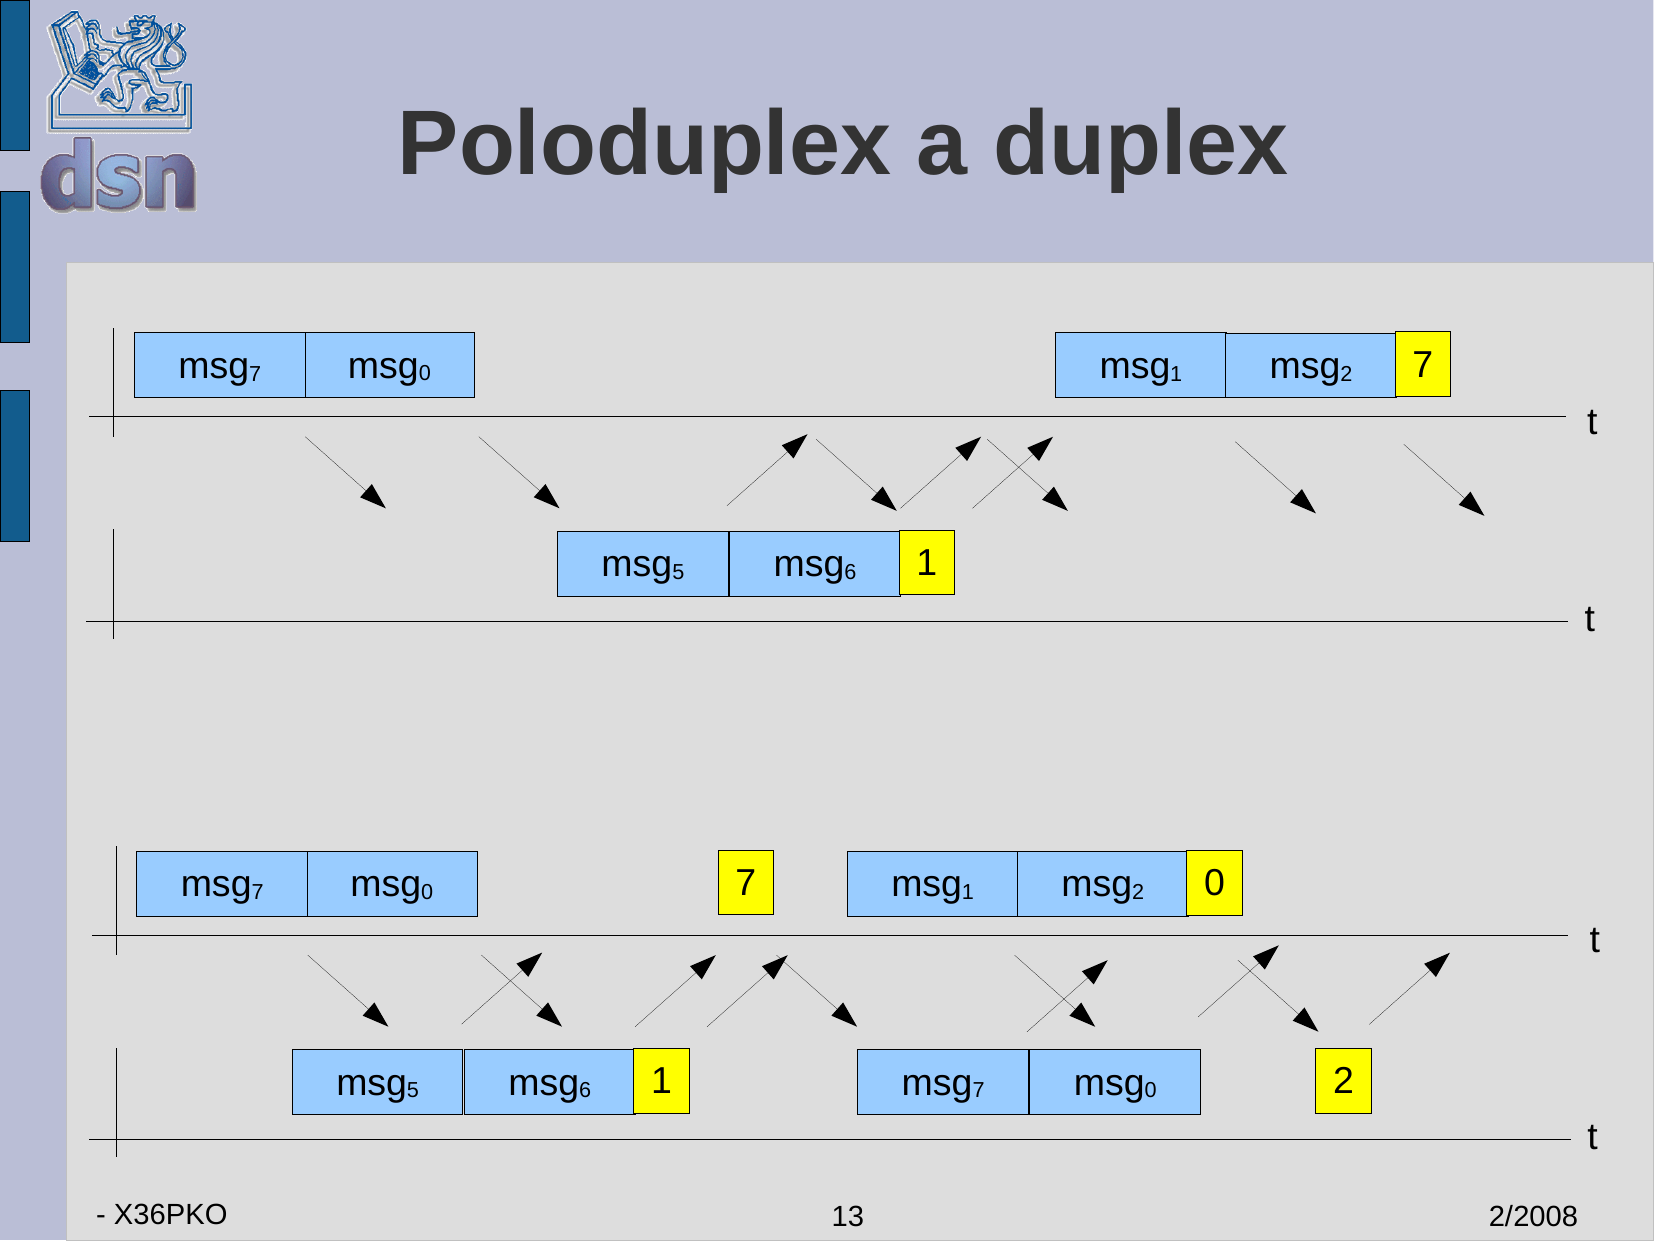

# Poloduplex a duplex
7
msg0
msg1
msg7
msg2
t
1
msg5
msg6
t
7
0
msg0
msg1
msg7
msg2
t
1
2
msg5
msg6
msg7
msg0
t